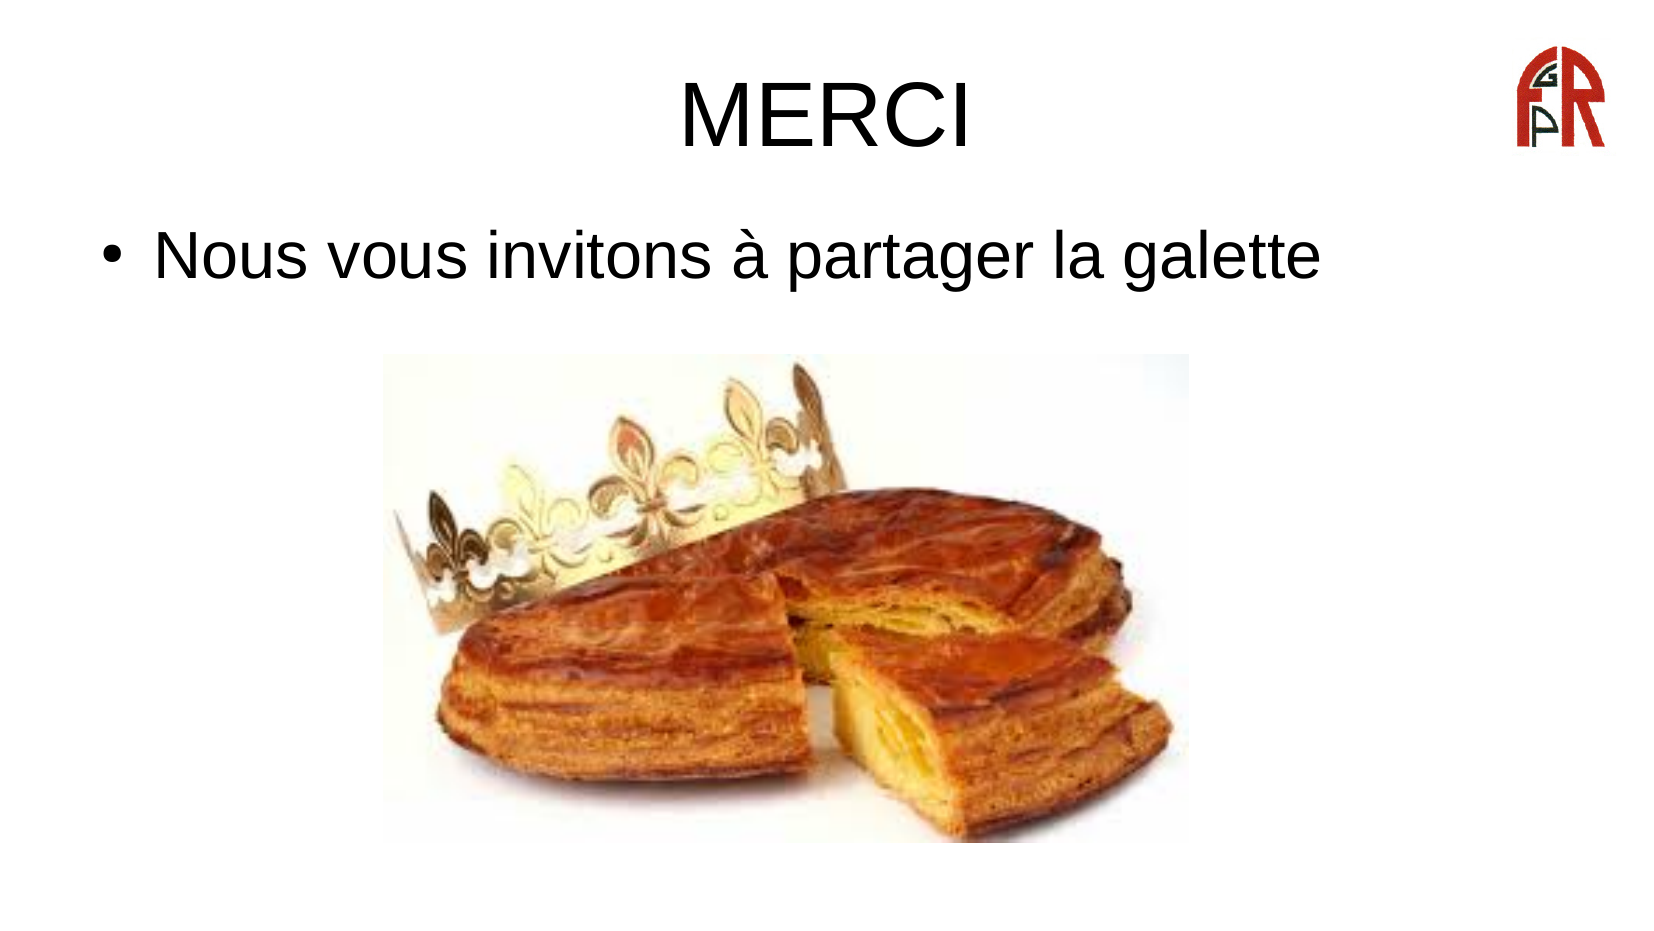

# MERCI
Nous vous invitons à partager la galette